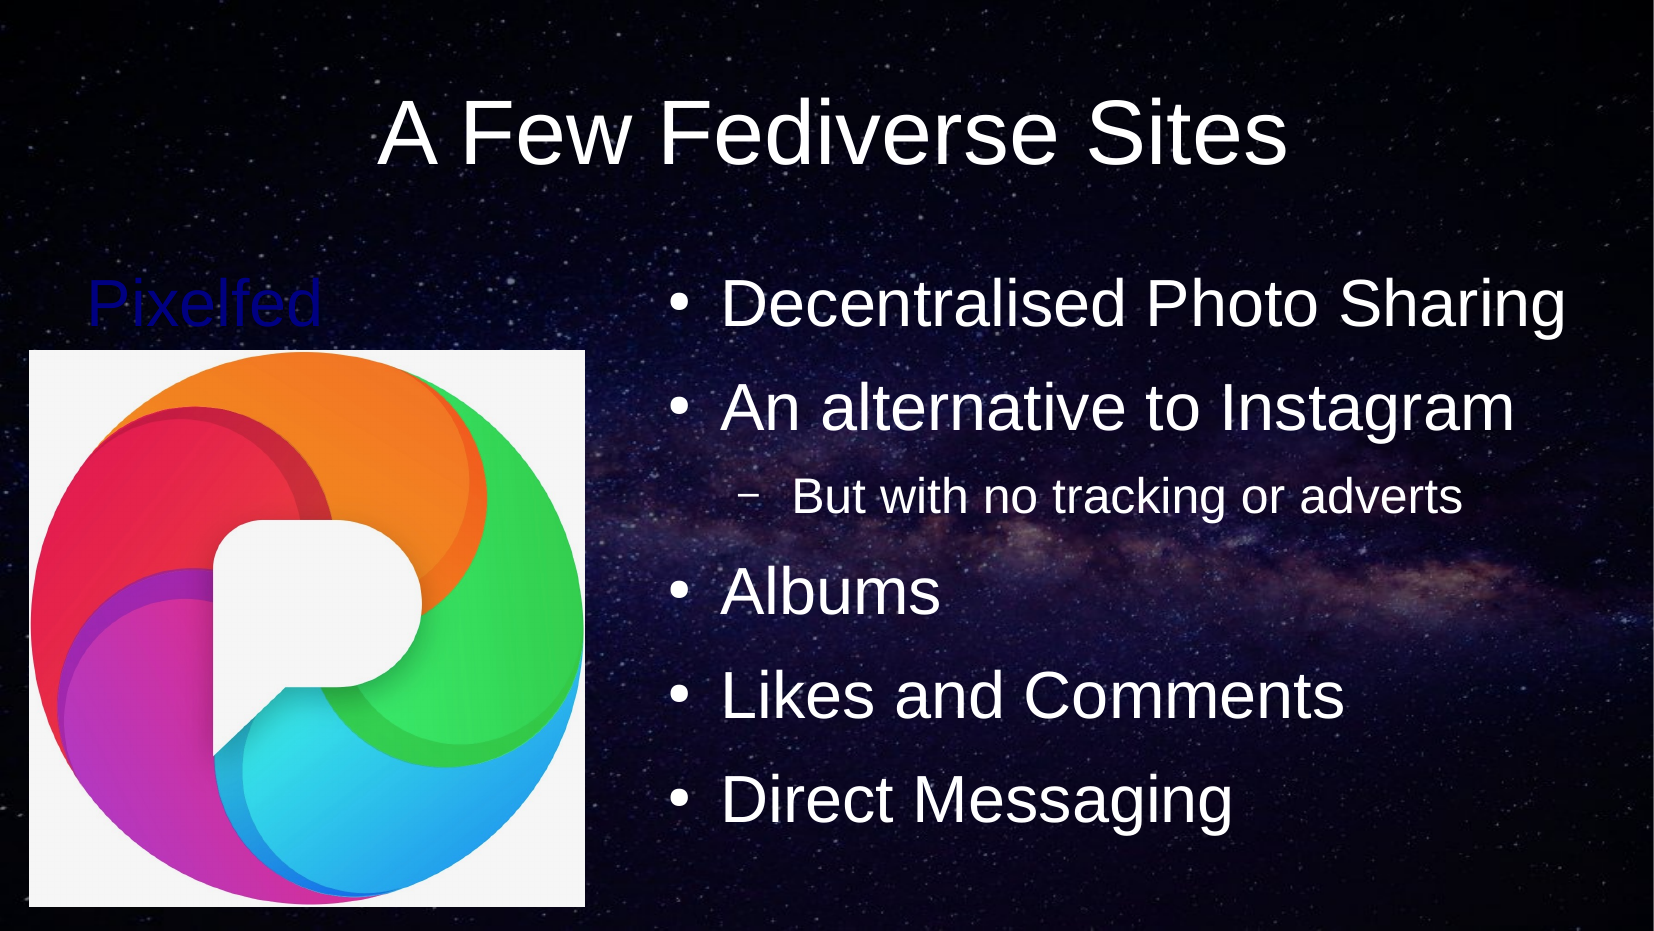

# A Few Fediverse Sites
Pixelfed
Decentralised Photo Sharing
An alternative to Instagram
But with no tracking or adverts
Albums
Likes and Comments
Direct Messaging